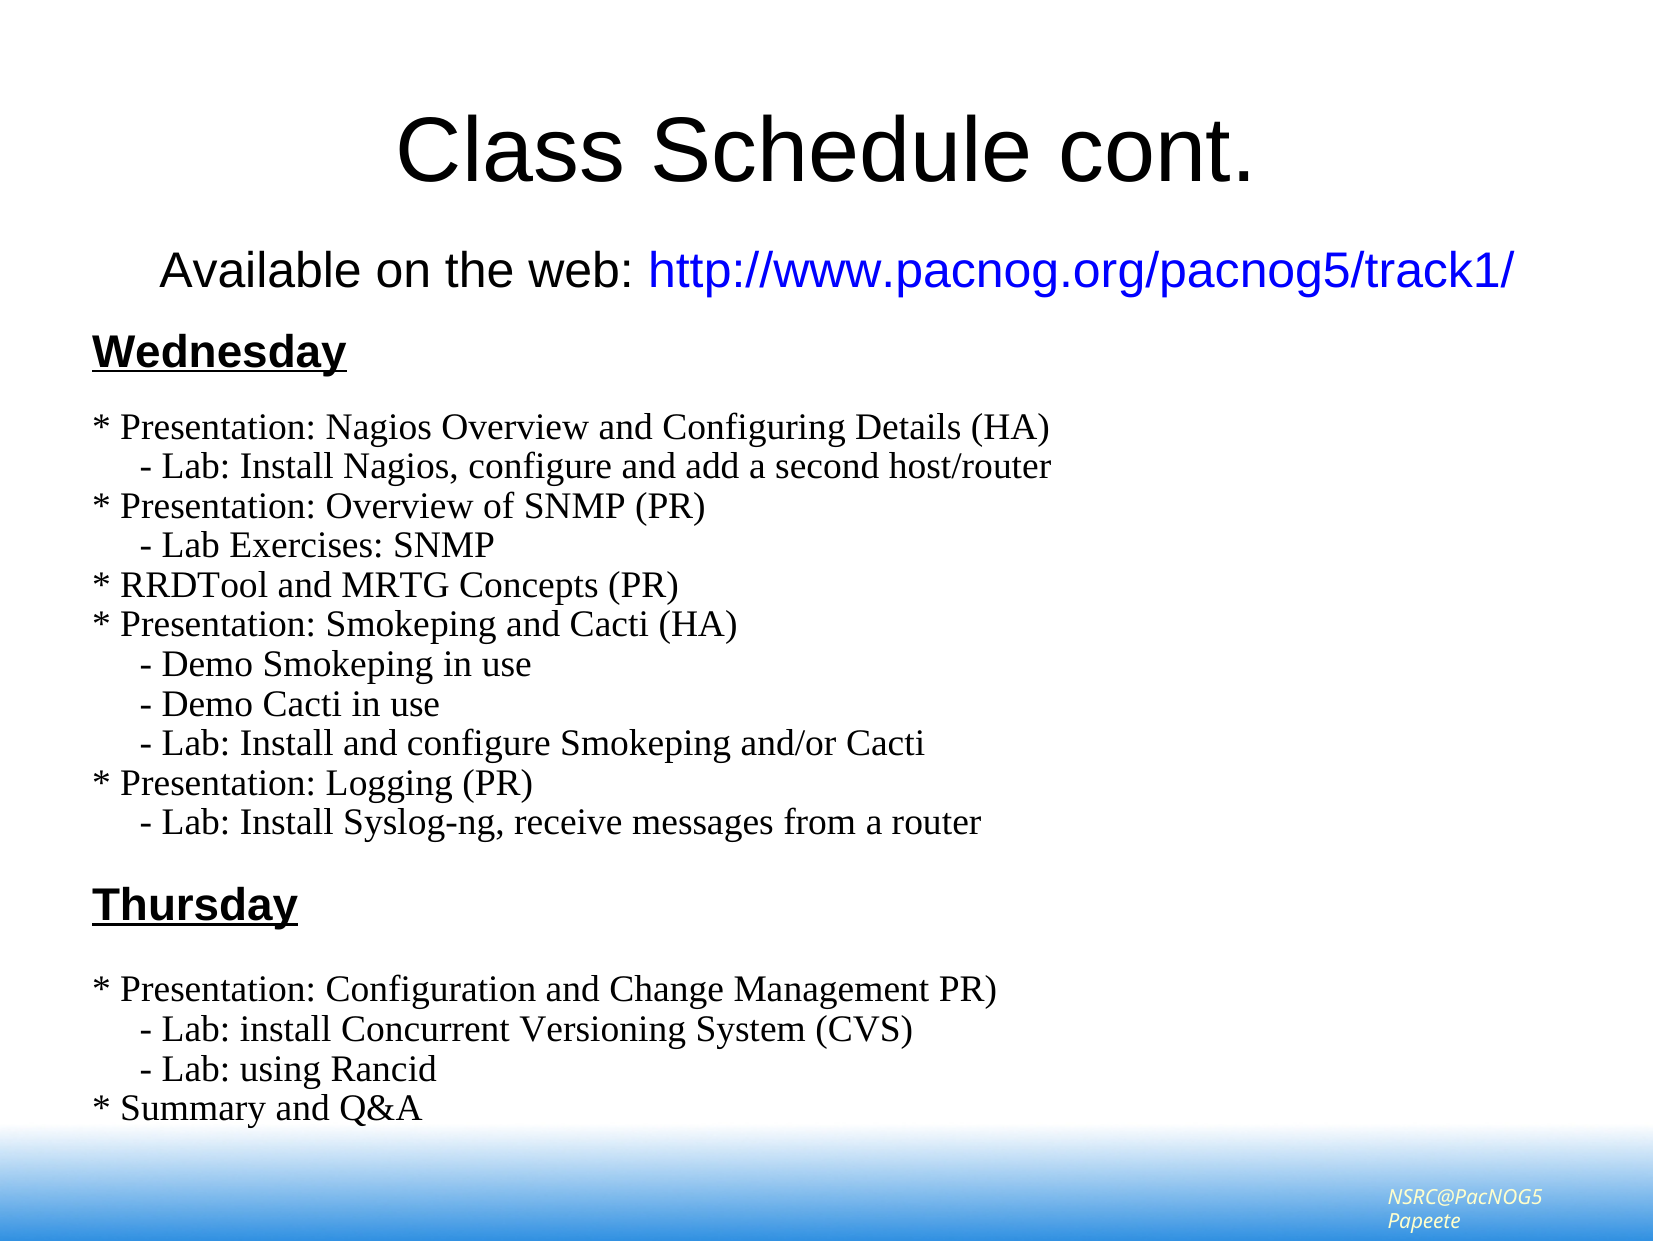

# Class Schedule cont.
Available on the web: http://www.pacnog.org/pacnog5/track1/
Wednesday
* Presentation: Nagios Overview and Configuring Details (HA)
 - Lab: Install Nagios, configure and add a second host/router
* Presentation: Overview of SNMP (PR)
 - Lab Exercises: SNMP
* RRDTool and MRTG Concepts (PR)
* Presentation: Smokeping and Cacti (HA)
 - Demo Smokeping in use
 - Demo Cacti in use
 - Lab: Install and configure Smokeping and/or Cacti
* Presentation: Logging (PR)
 - Lab: Install Syslog-ng, receive messages from a router
Thursday
* Presentation: Configuration and Change Management PR)
 - Lab: install Concurrent Versioning System (CVS)
 - Lab: using Rancid
* Summary and Q&A